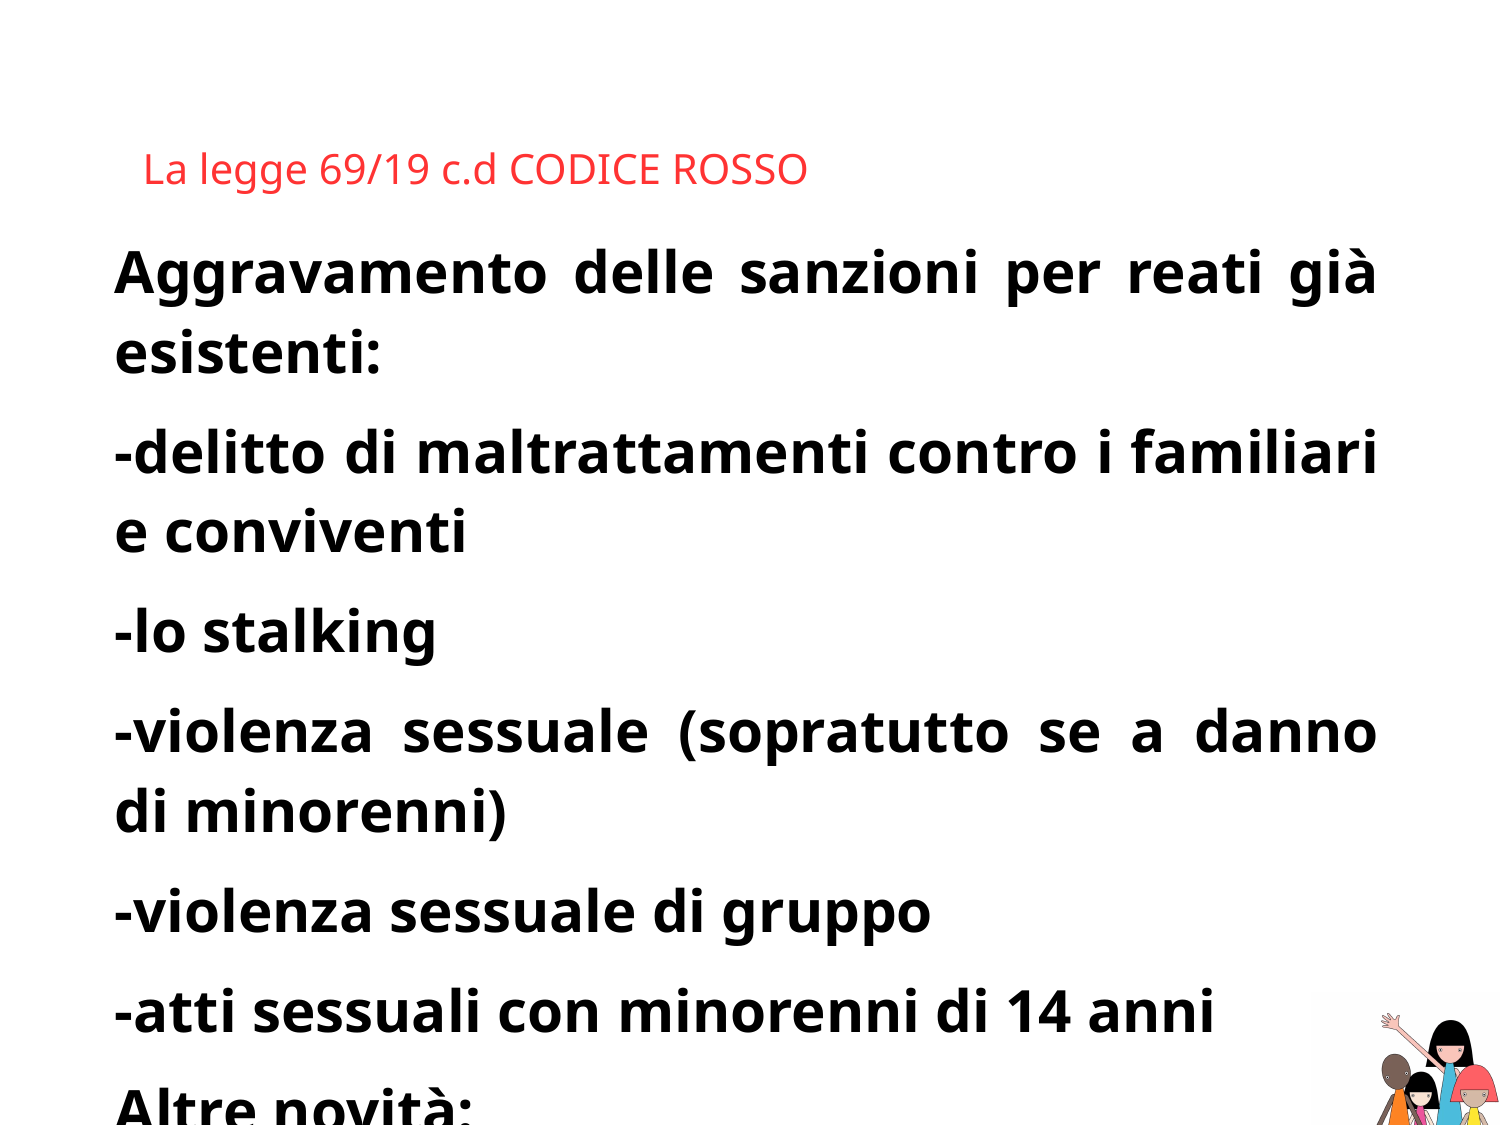

La legge 69/19 c.d CODICE ROSSO
Aggravamento delle sanzioni per reati già esistenti:
-delitto di maltrattamenti contro i familiari e conviventi
-lo stalking
-violenza sessuale (sopratutto se a danno di minorenni)
-violenza sessuale di gruppo
-atti sessuali con minorenni di 14 anni
Altre novità:
-priorità investigativa
-estensione del termine per querelare la violenza sessuale (passa da 6 a 12 mesi)